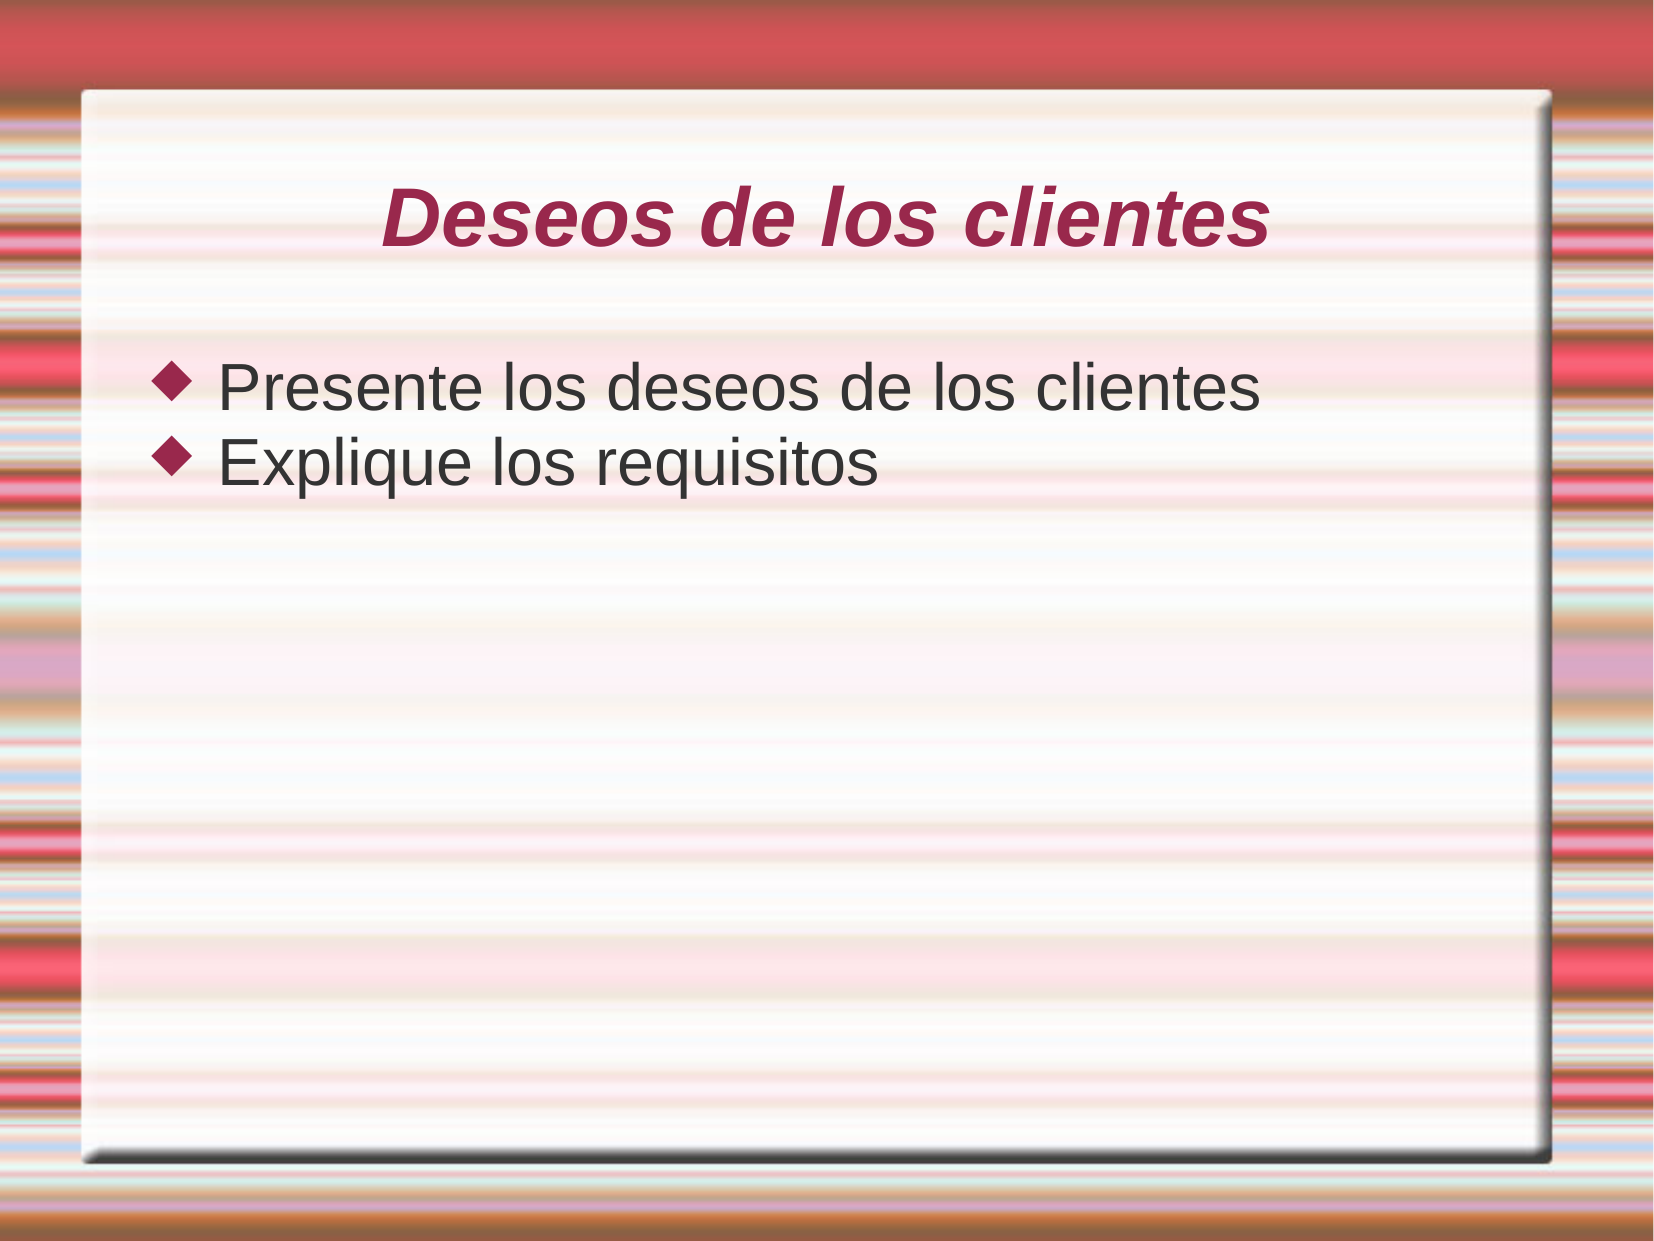

# Deseos de los clientes
Presente los deseos de los clientes
Explique los requisitos